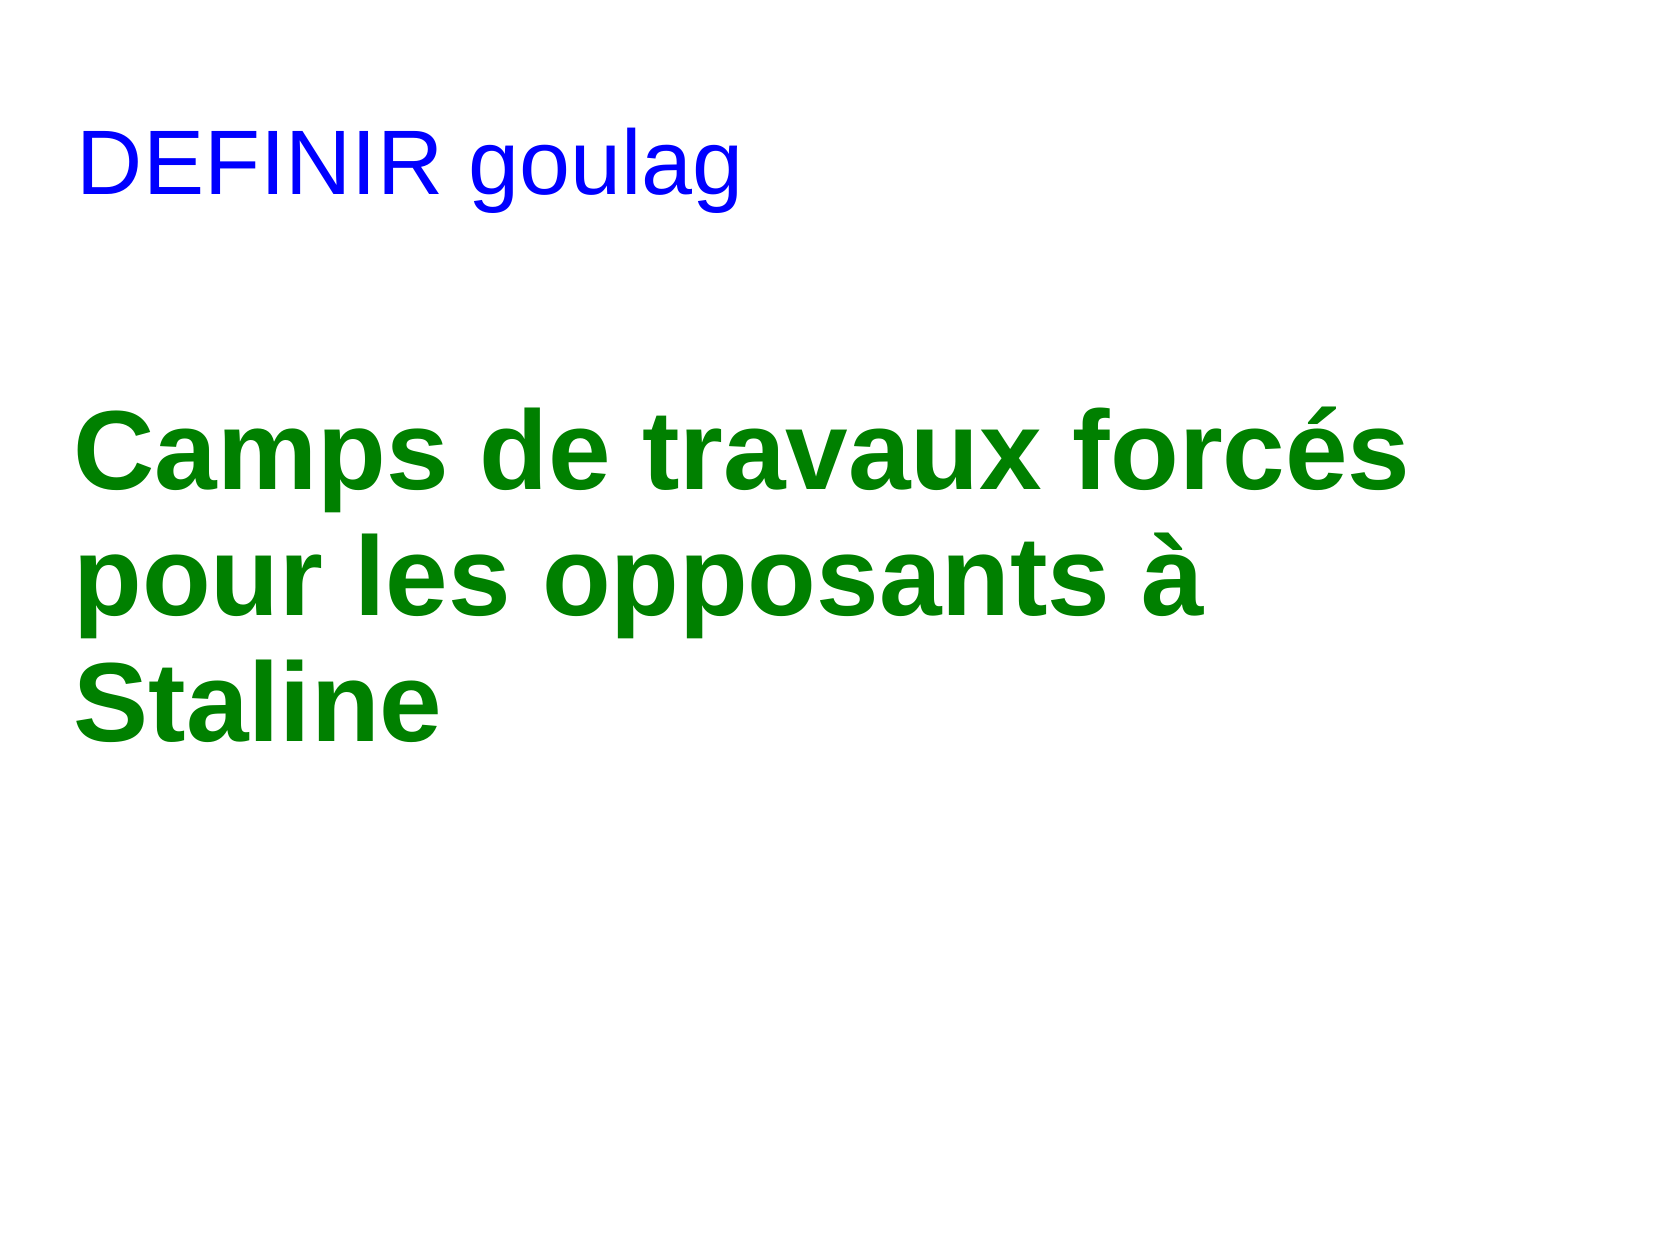

# DEFINIR goulag
Camps de travaux forcés pour les opposants à Staline